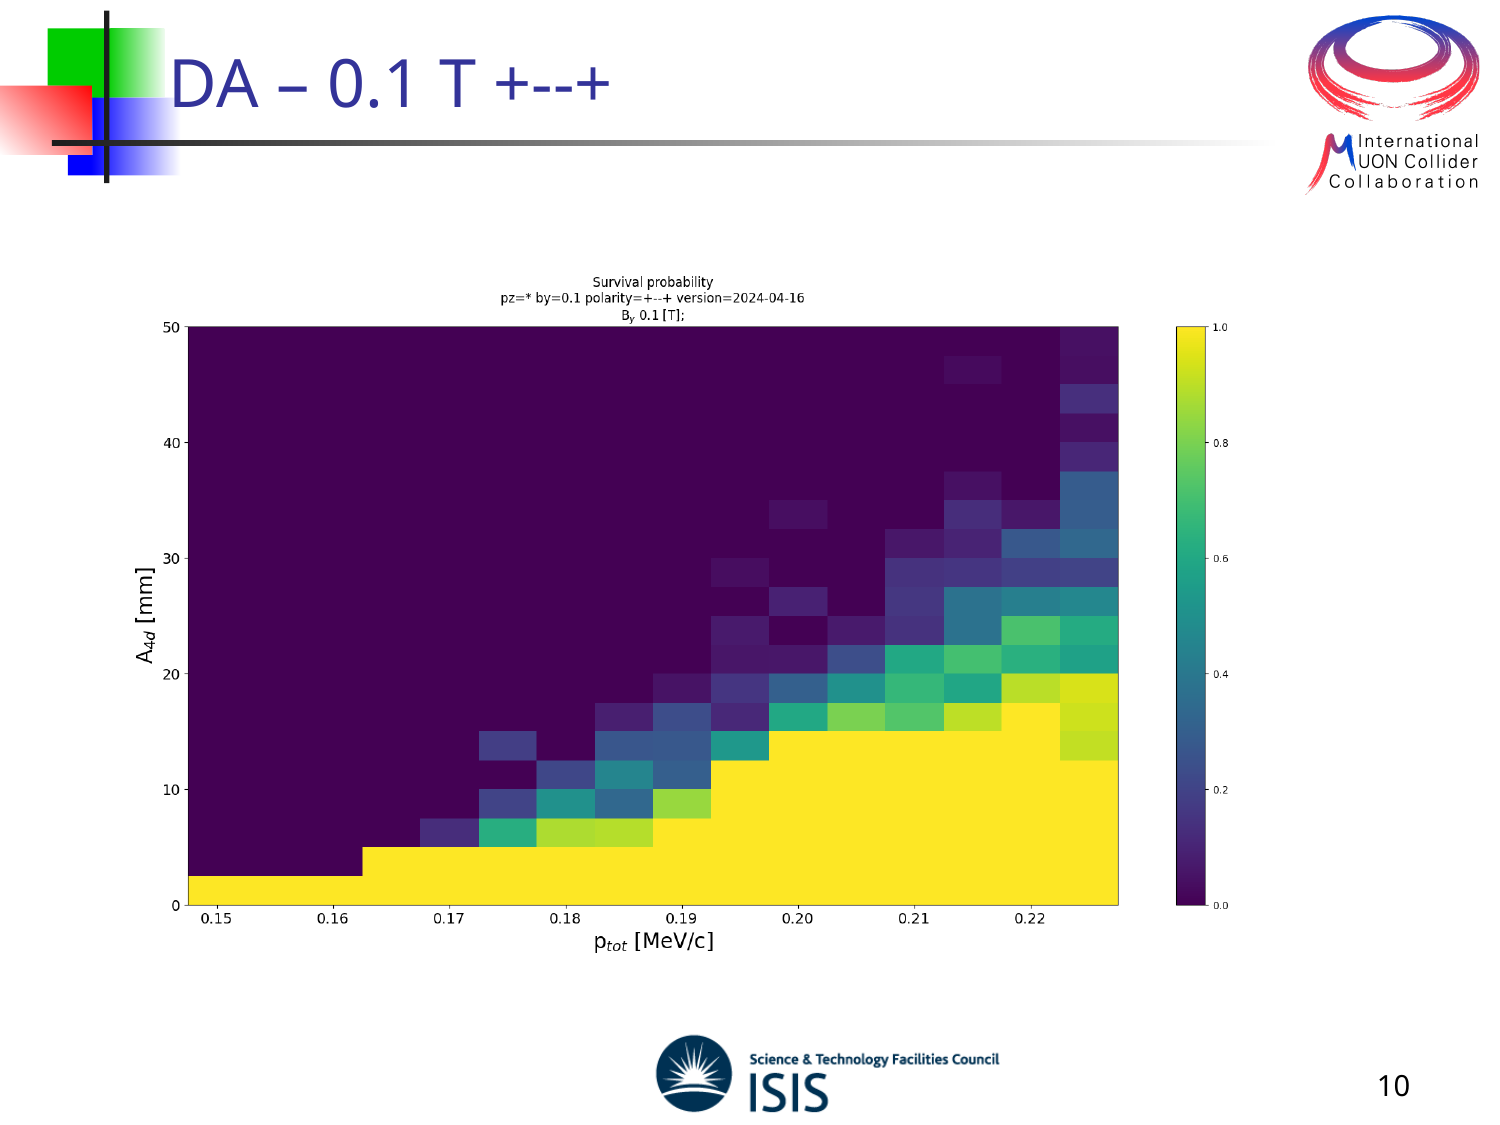

# DA – 0.1 T +--+
10